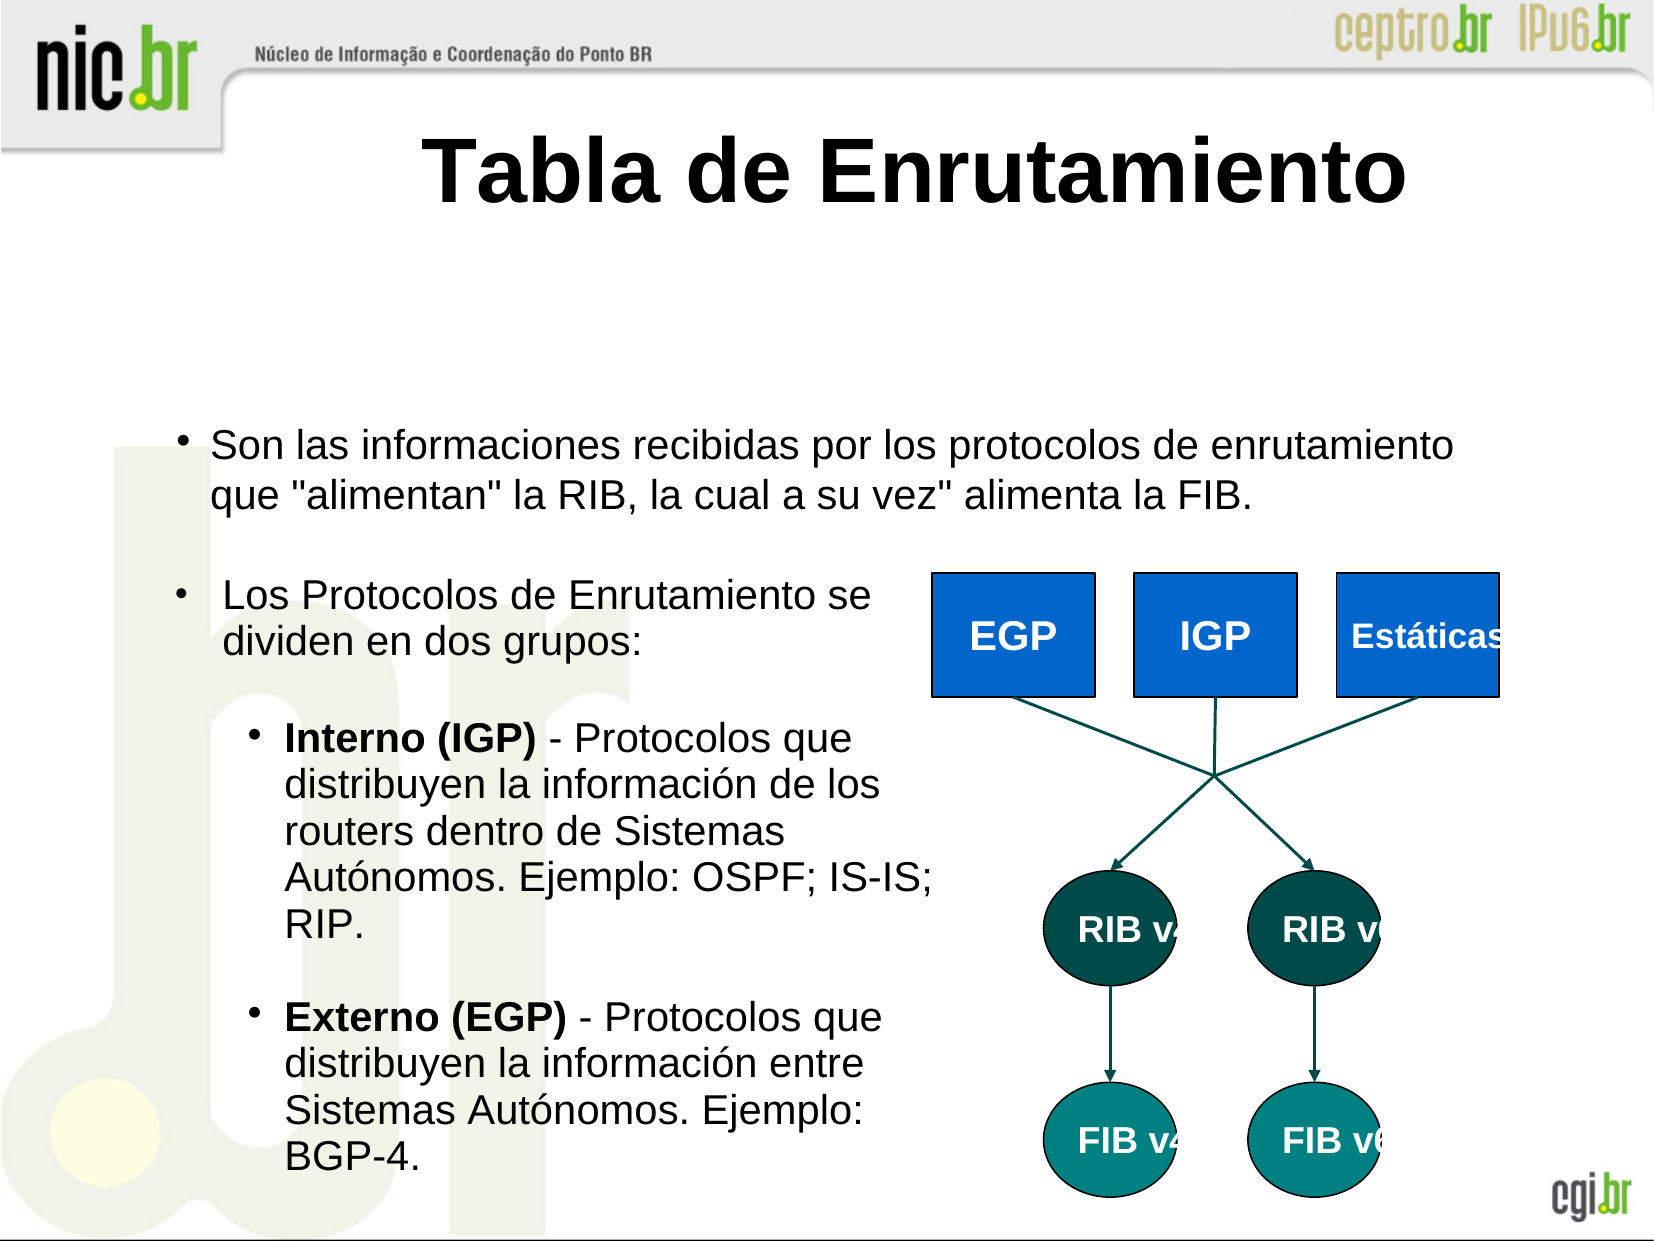

Tabla de Enrutamiento
Son las informaciones recibidas por los protocolos de enrutamiento que "alimentan" la RIB, la cual a su vez" alimenta la FIB.
Los Protocolos de Enrutamiento se dividen en dos grupos:
Interno (IGP) - Protocolos que distribuyen la información de los routers dentro de Sistemas Autónomos. Ejemplo: OSPF; IS-IS; RIP.
Externo (EGP) - Protocolos que distribuyen la información entre Sistemas Autónomos. Ejemplo: BGP-4.
EGP
IGP
Estáticas
RIB v4
RIB v6
FIB v4
FIB v6